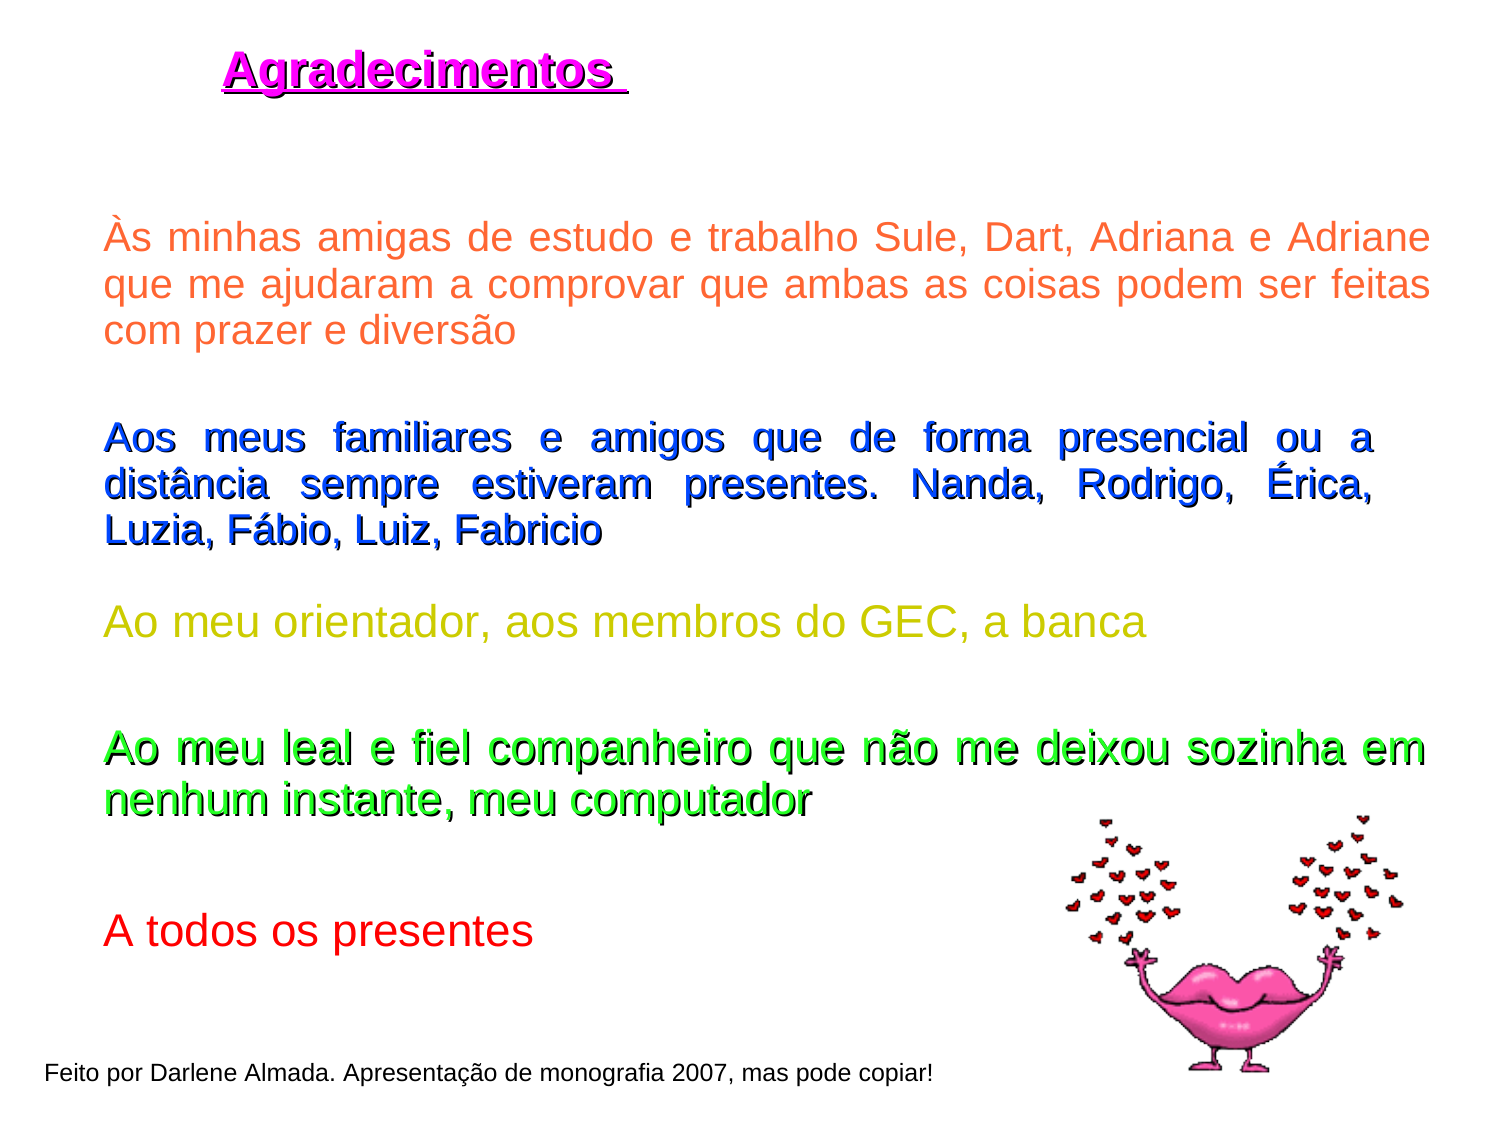

Agradecimentos
Às minhas amigas de estudo e trabalho Sule, Dart, Adriana e Adriane que me ajudaram a comprovar que ambas as coisas podem ser feitas com prazer e diversão
Aos meus familiares e amigos que de forma presencial ou a distância sempre estiveram presentes. Nanda, Rodrigo, Érica, Luzia, Fábio, Luiz, Fabricio
Ao meu orientador, aos membros do GEC, a banca
Ao meu leal e fiel companheiro que não me deixou sozinha em nenhum instante, meu computador
A todos os presentes
Feito por Darlene Almada. Apresentação de monografia 2007, mas pode copiar!